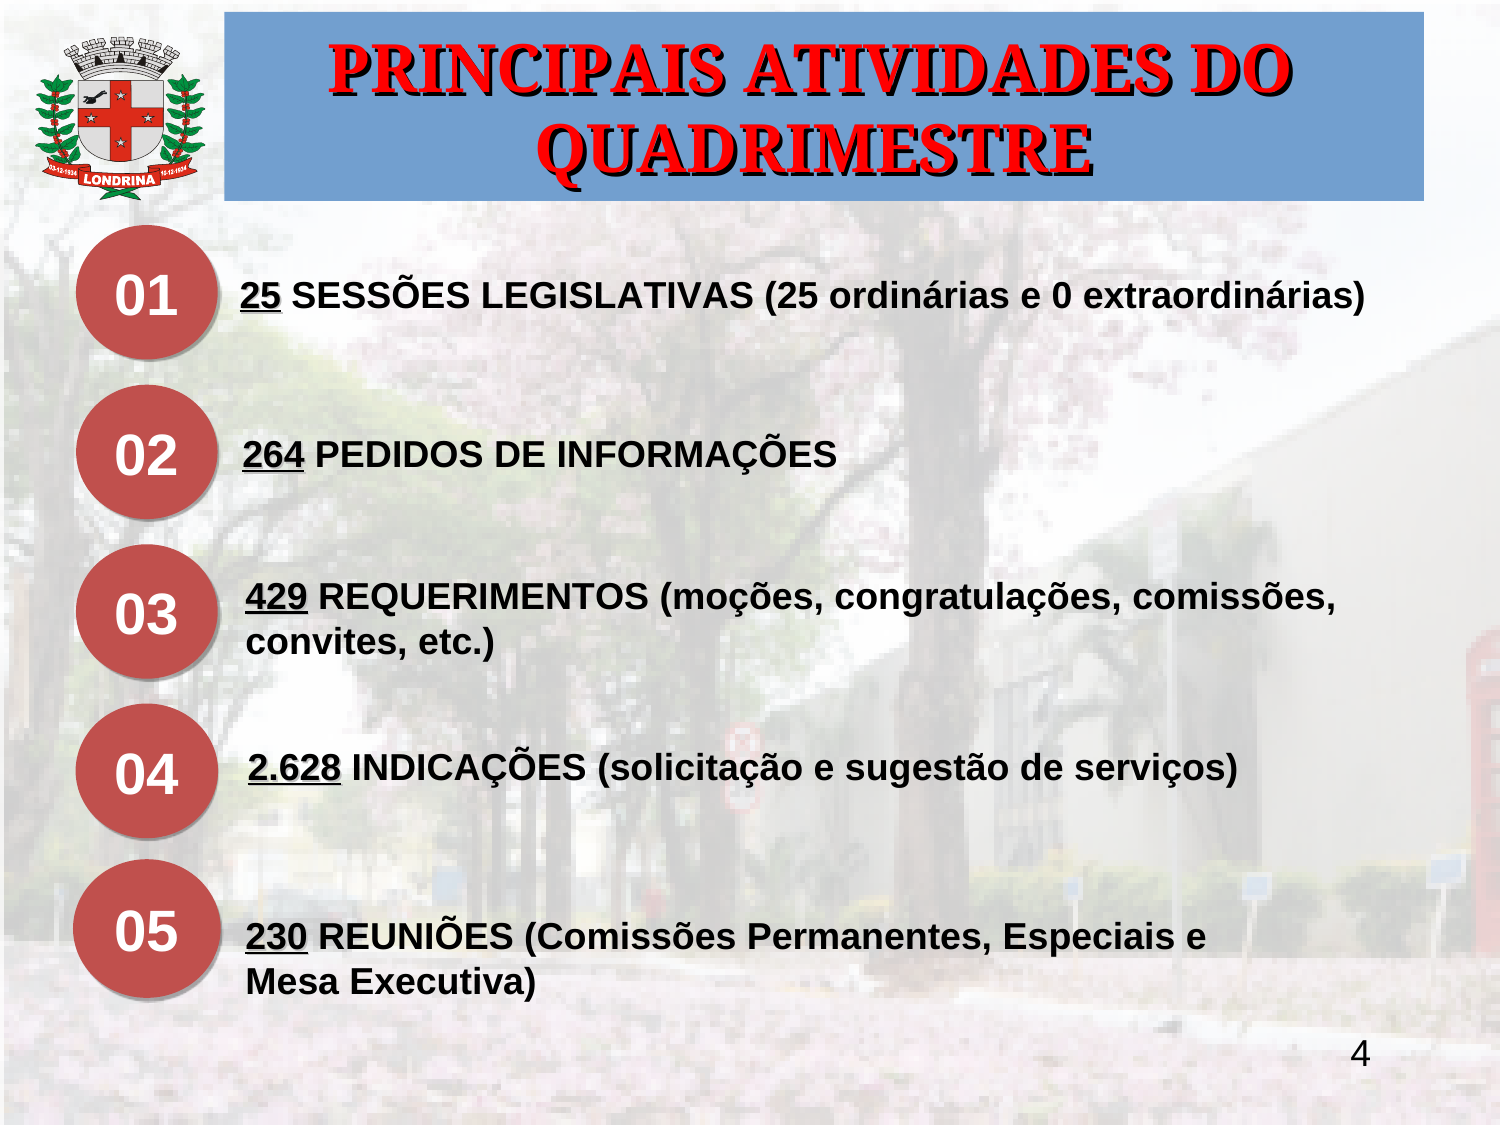

PRINCIPAIS ATIVIDADES DO QUADRIMESTRE
01
25 SESSÕES LEGISLATIVAS (25 ordinárias e 0 extraordinárias)
02
264 PEDIDOS DE INFORMAÇÕES
03
429 REQUERIMENTOS (moções, congratulações, comissões, convites, etc.)
04
2.628 INDICAÇÕES (solicitação e sugestão de serviços)
05
230 REUNIÕES (Comissões Permanentes, Especiais e Mesa Executiva)